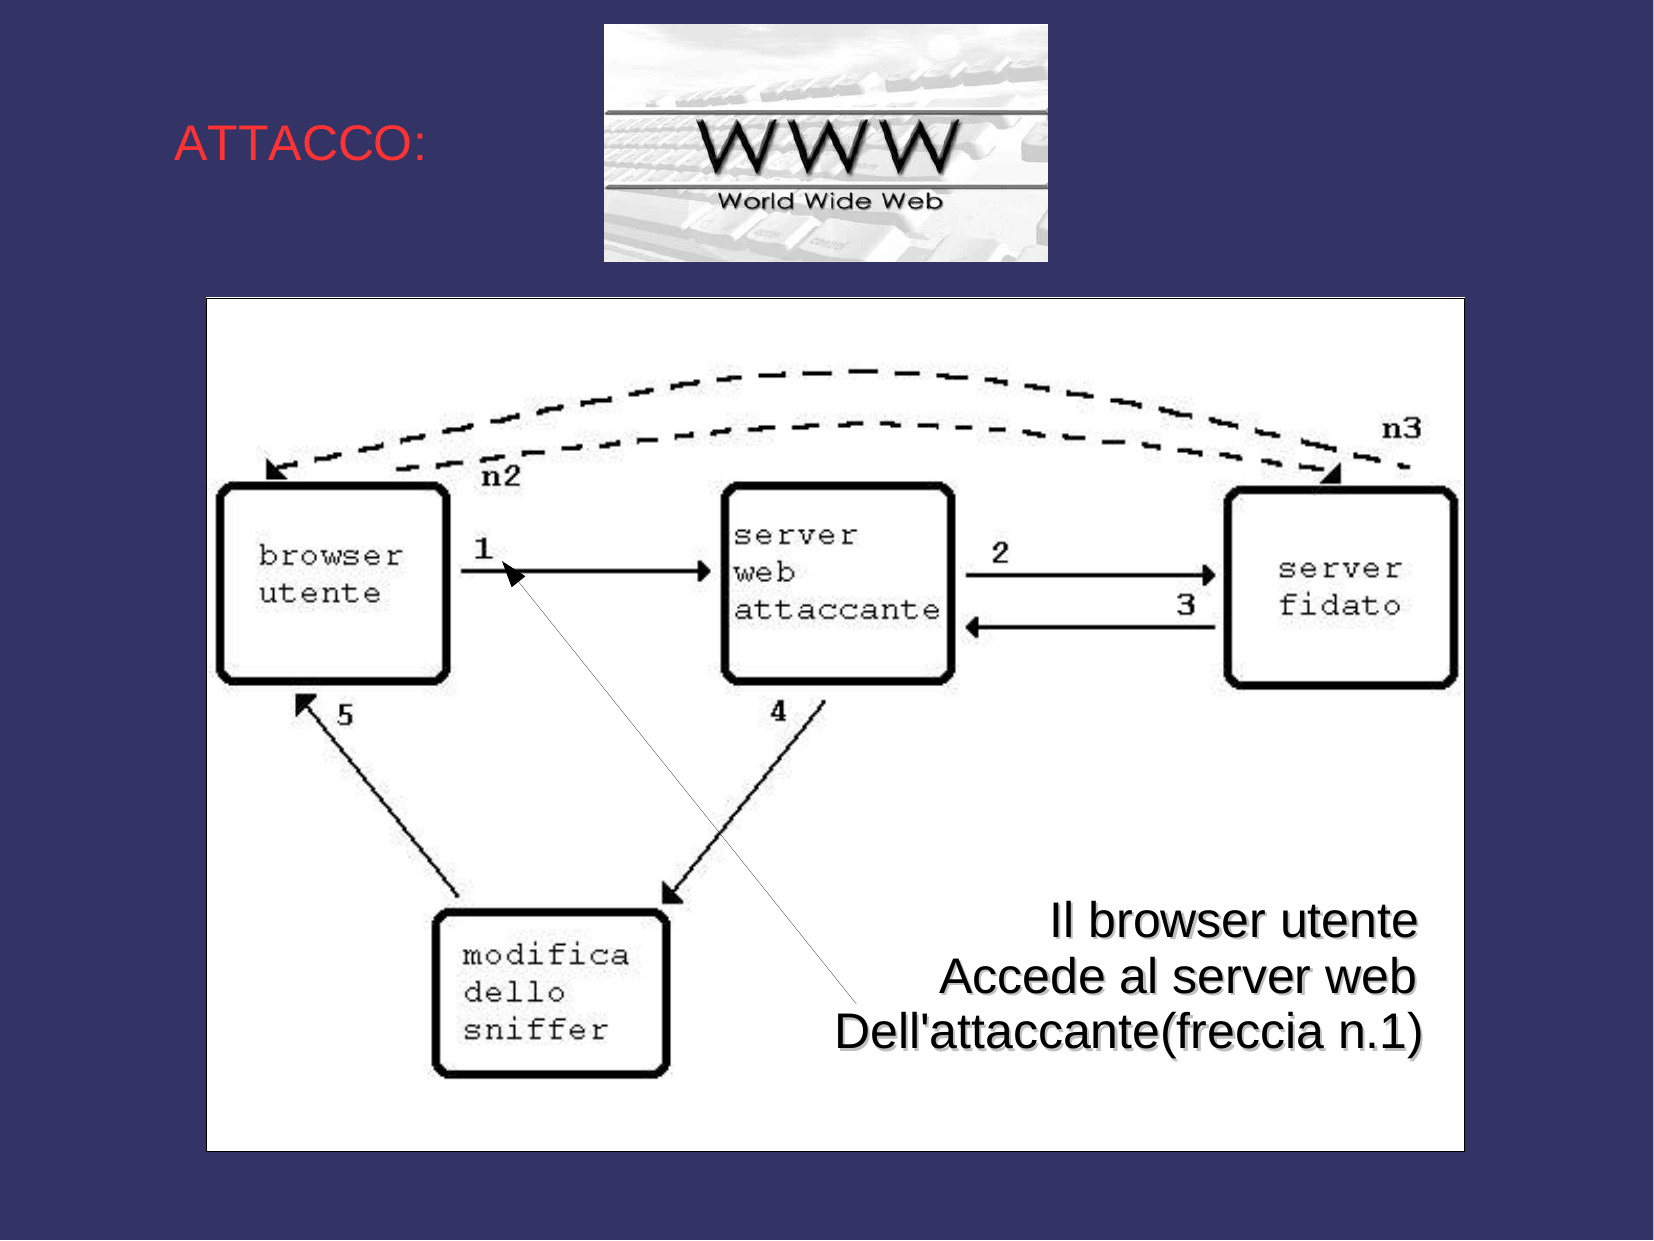

ATTACCO:
 Il browser utente
 Accede al server web
 Dell'attaccante(freccia n.1)